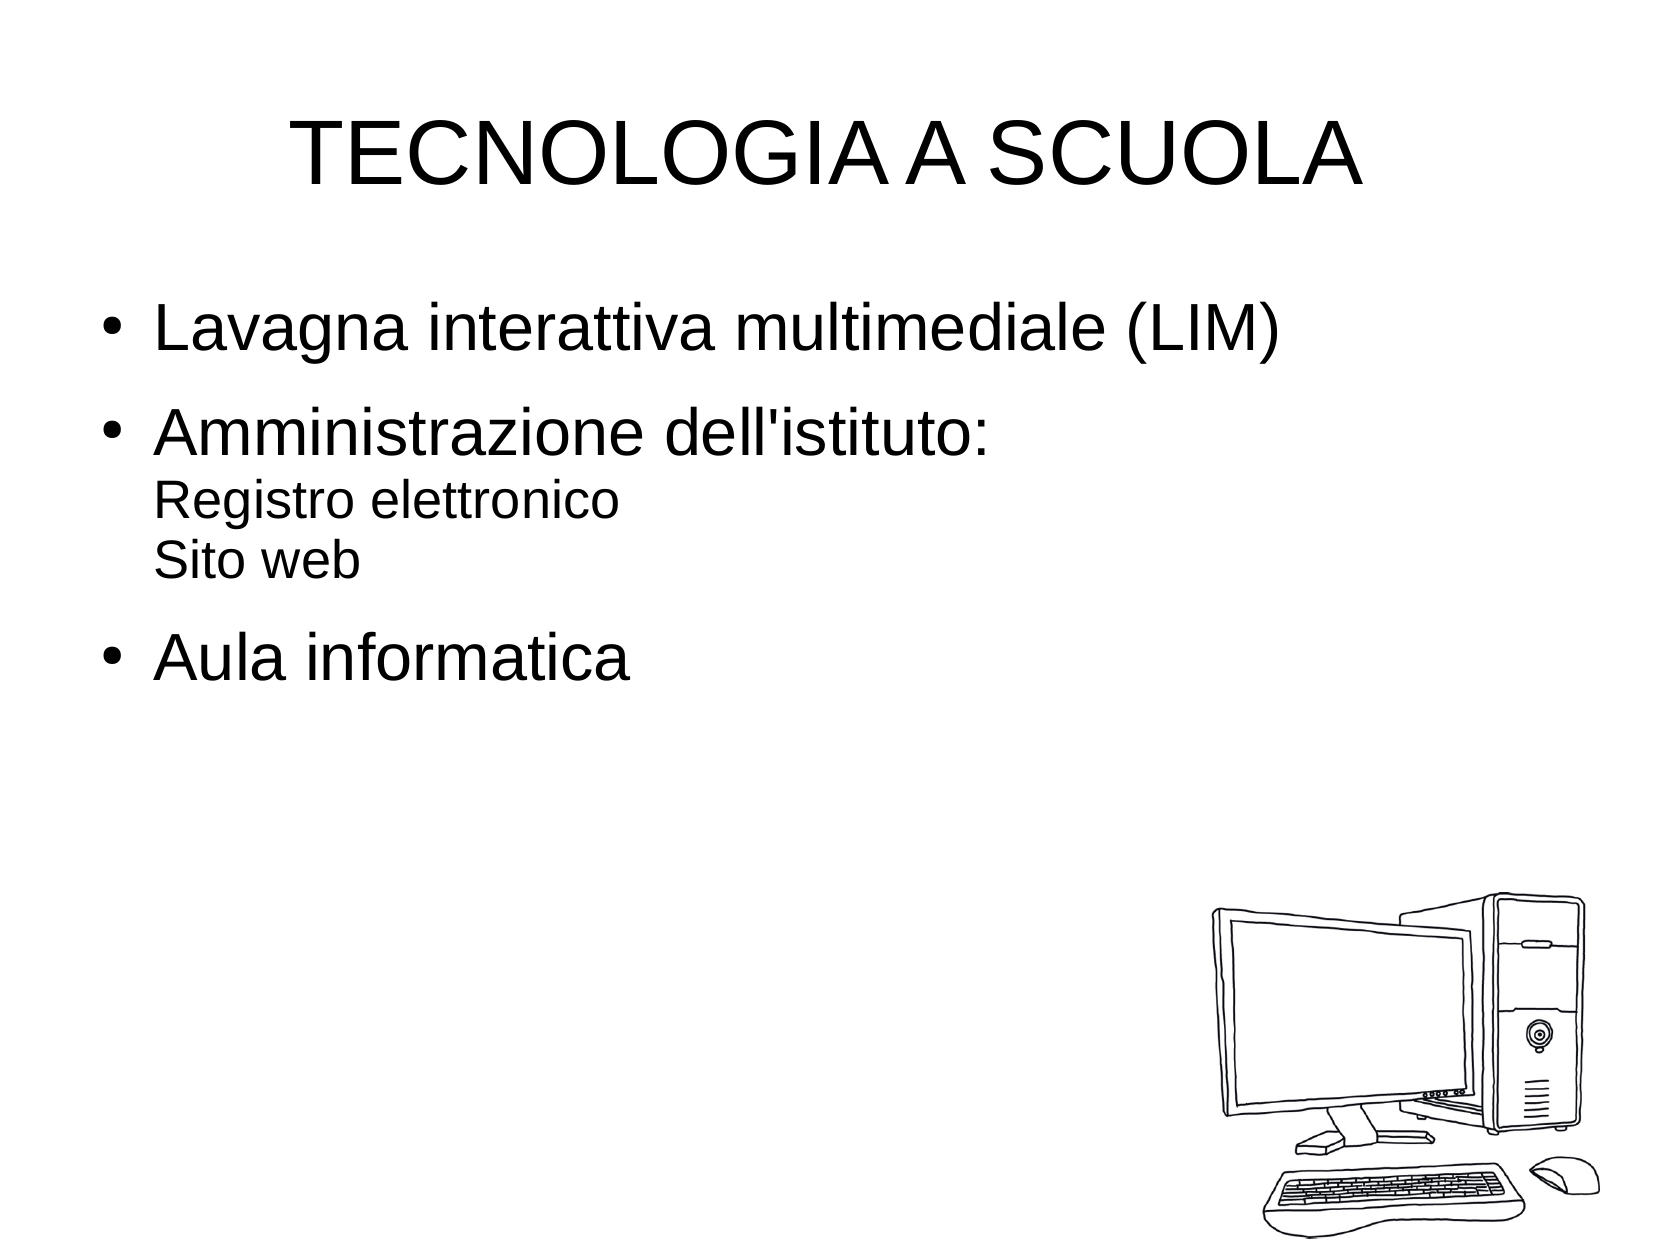

# TECNOLOGIA A SCUOLA
Lavagna interattiva multimediale (LIM)
Amministrazione dell'istituto:
Registro elettronico
Sito web
Aula informatica